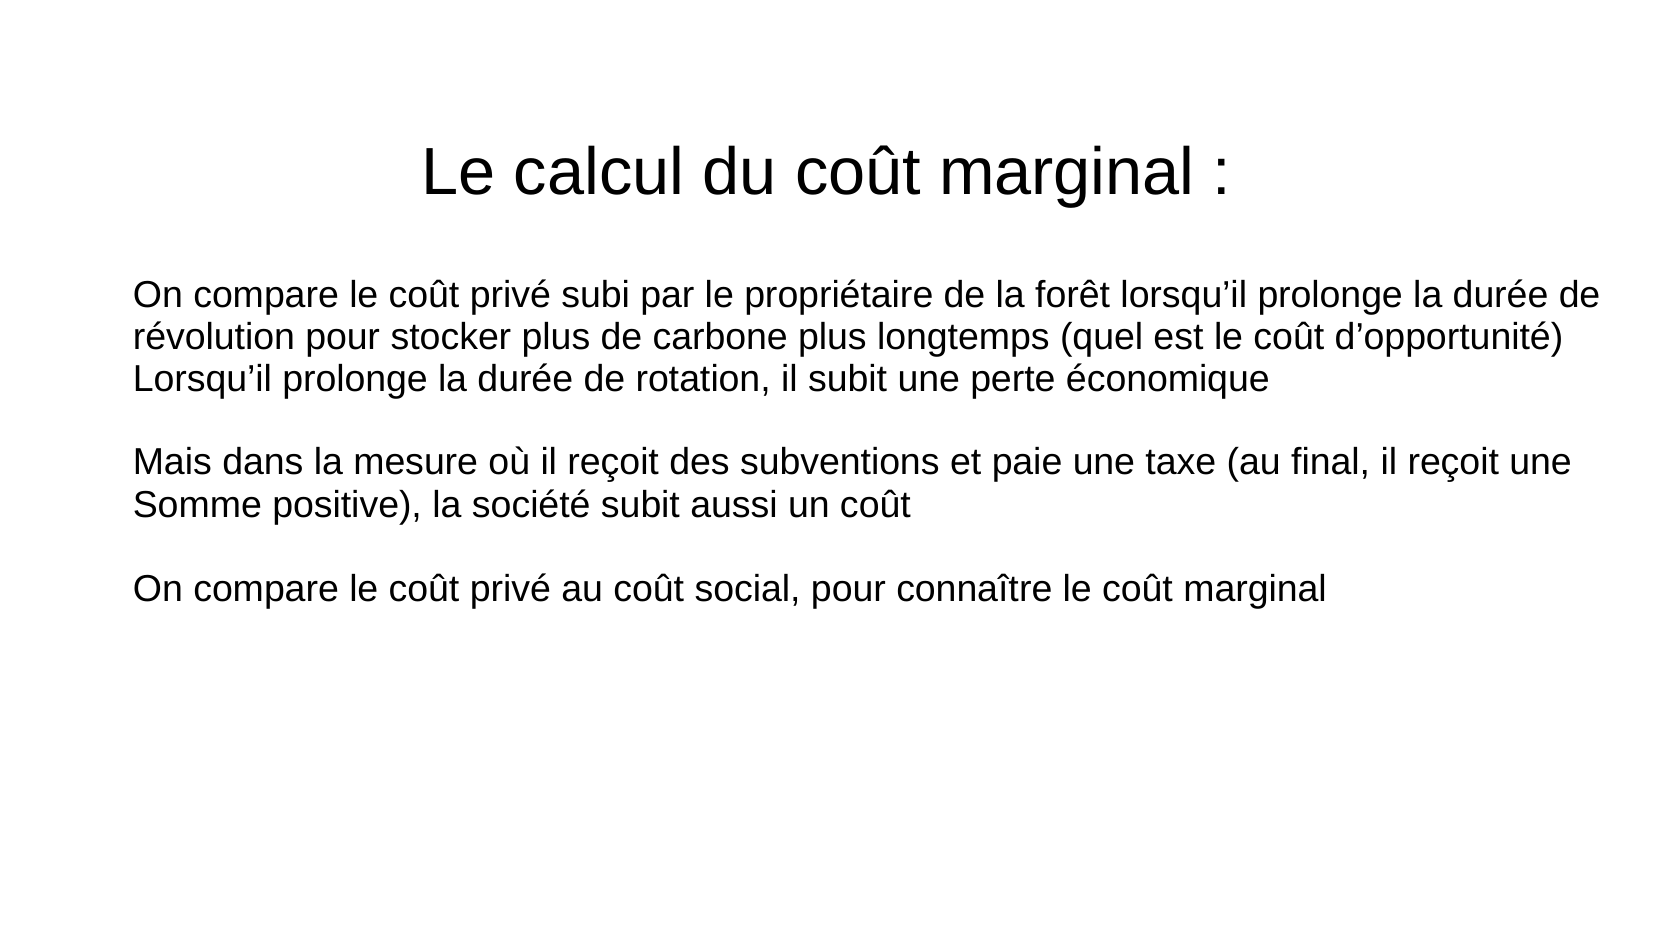

# Le calcul du coût marginal :
On compare le coût privé subi par le propriétaire de la forêt lorsqu’il prolonge la durée de
révolution pour stocker plus de carbone plus longtemps (quel est le coût d’opportunité)
Lorsqu’il prolonge la durée de rotation, il subit une perte économique
Mais dans la mesure où il reçoit des subventions et paie une taxe (au final, il reçoit une
Somme positive), la société subit aussi un coût
On compare le coût privé au coût social, pour connaître le coût marginal